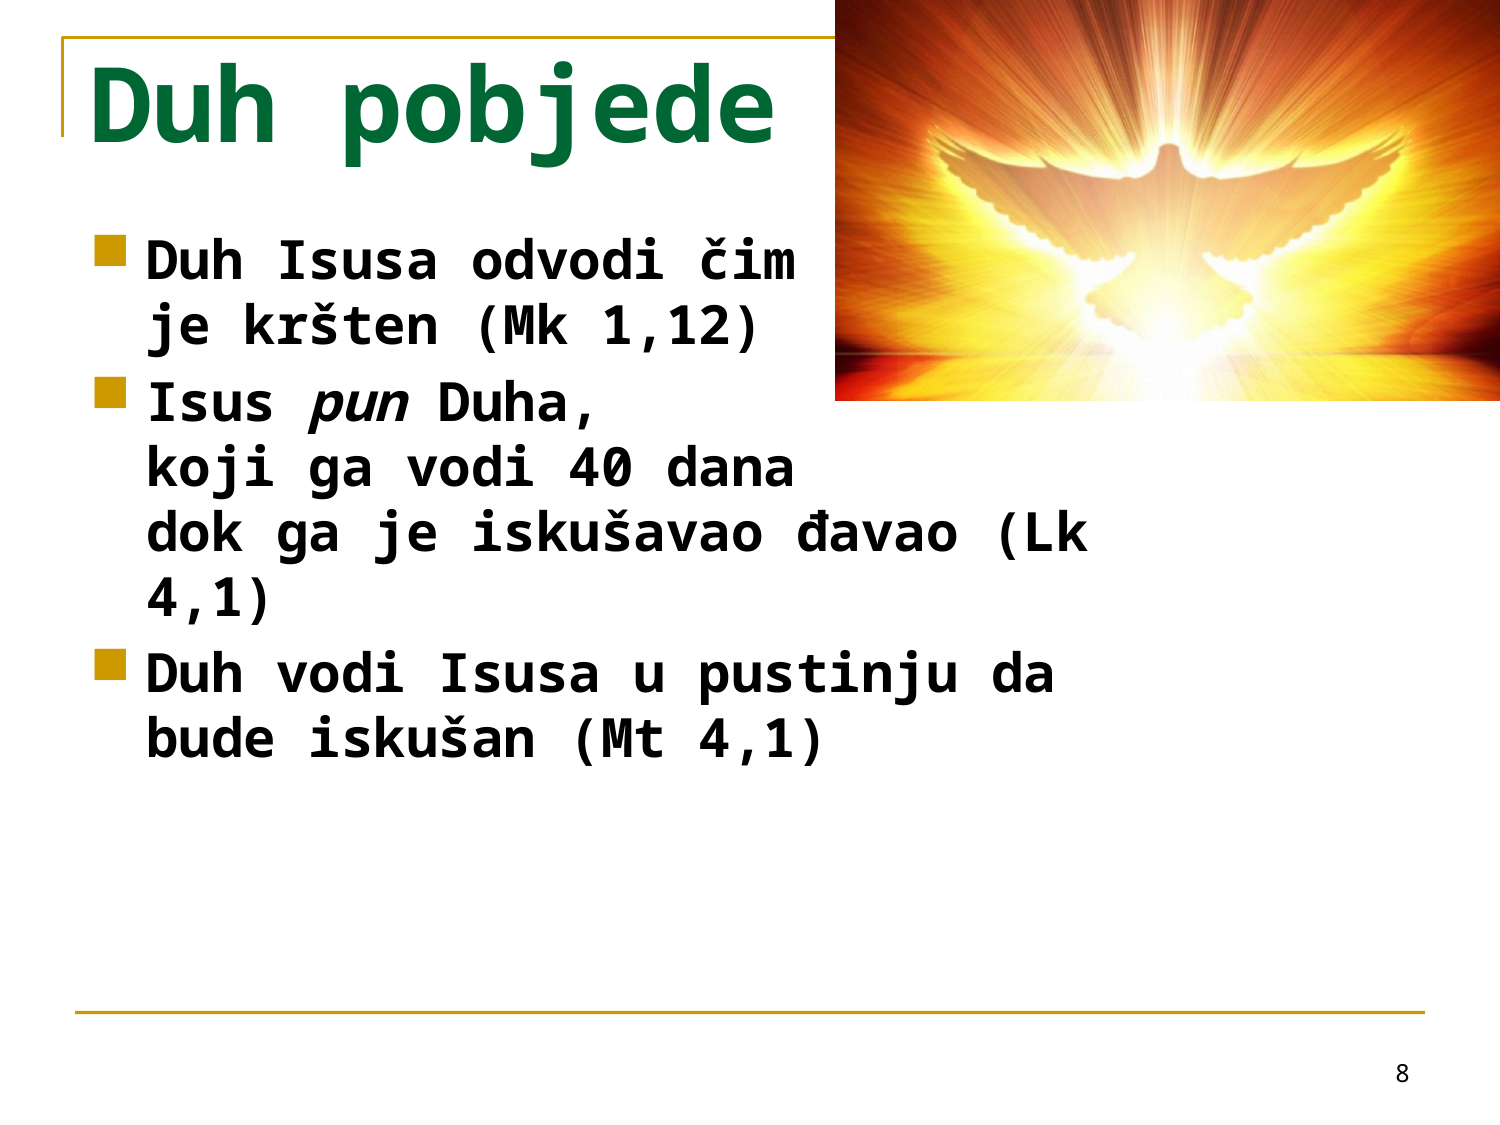

# Duh pobjede
Duh Isusa odvodi čim
je kršten (Mk 1,12)
Isus pun Duha,
koji ga vodi 40 dana
dok ga je iskušavao đavao (Lk 4,1)
Duh vodi Isusa u pustinju da bude iskušan (Mt 4,1)